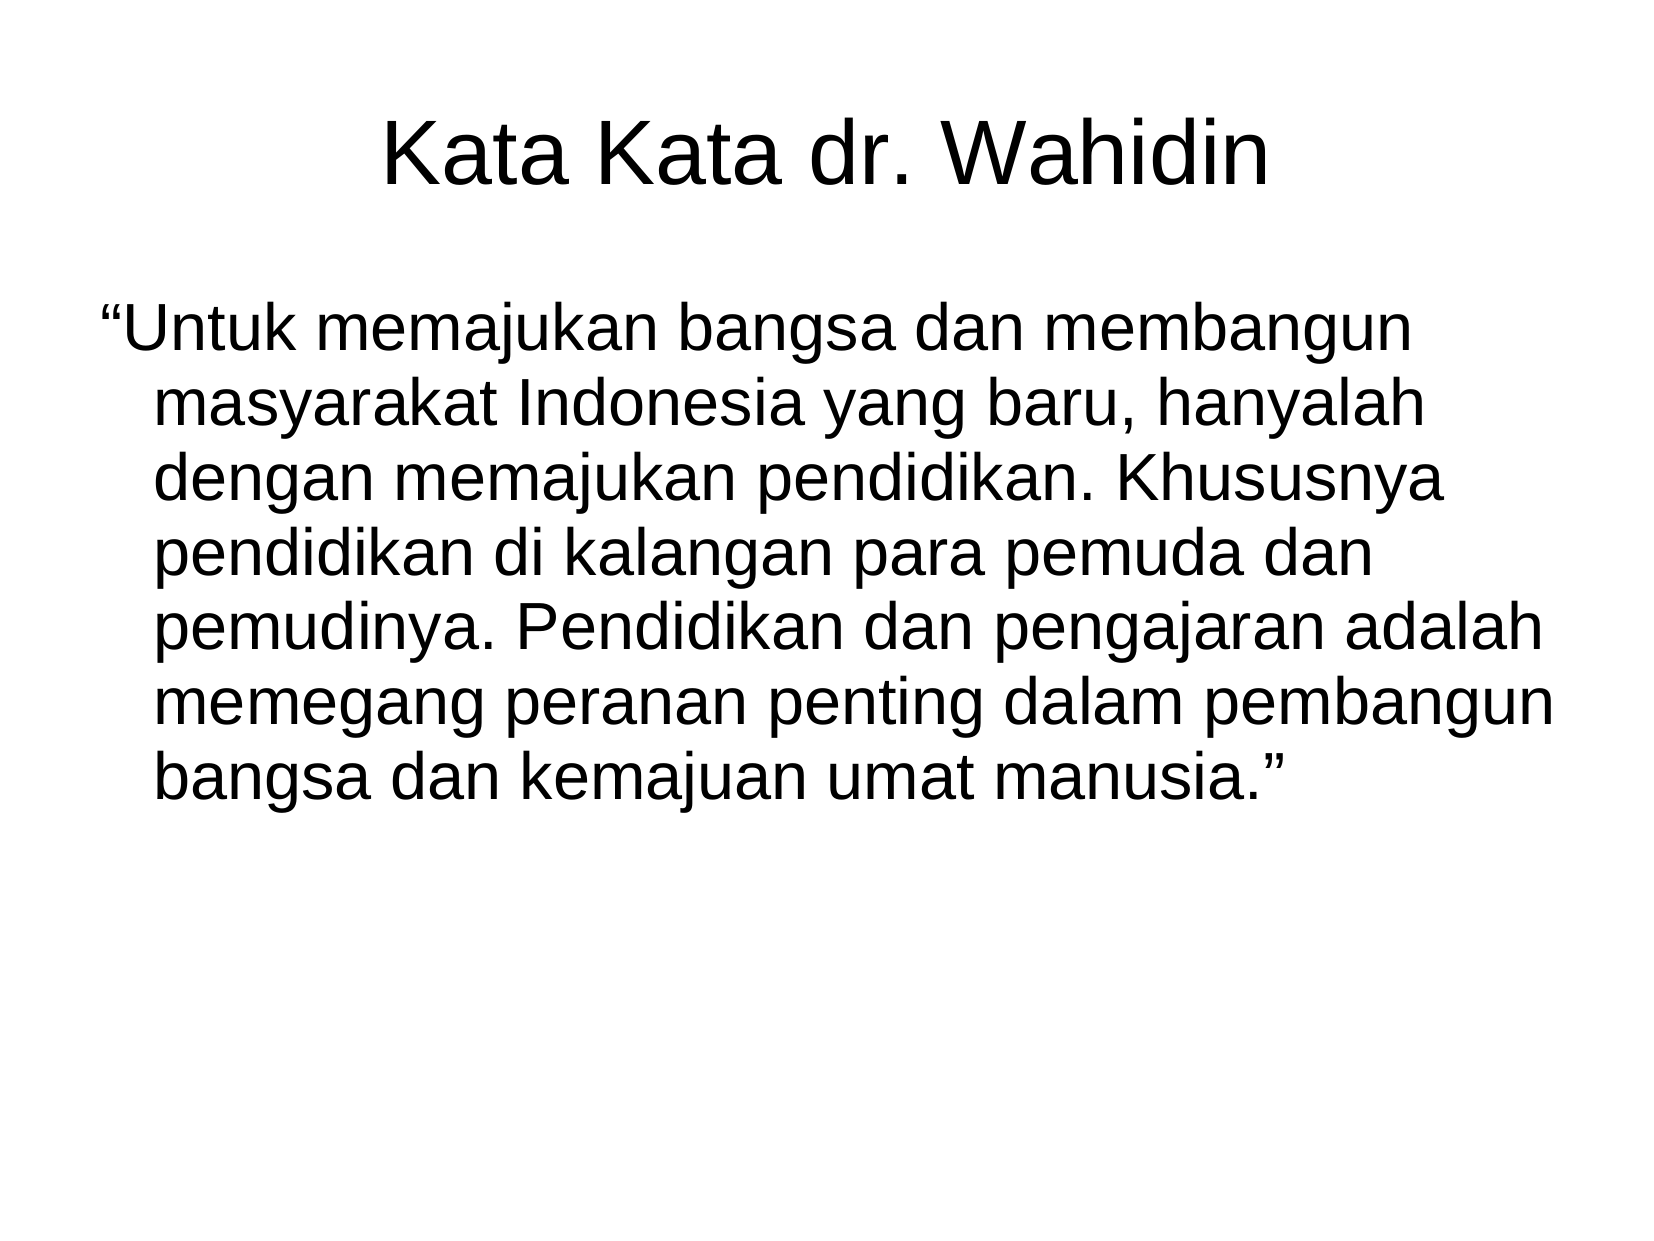

# Kata Kata dr. Wahidin
“Untuk memajukan bangsa dan membangun masyarakat Indonesia yang baru, hanyalah dengan memajukan pendidikan. Khususnya pendidikan di kalangan para pemuda dan pemudinya. Pendidikan dan pengajaran adalah memegang peranan penting dalam pembangun bangsa dan kemajuan umat manusia.”